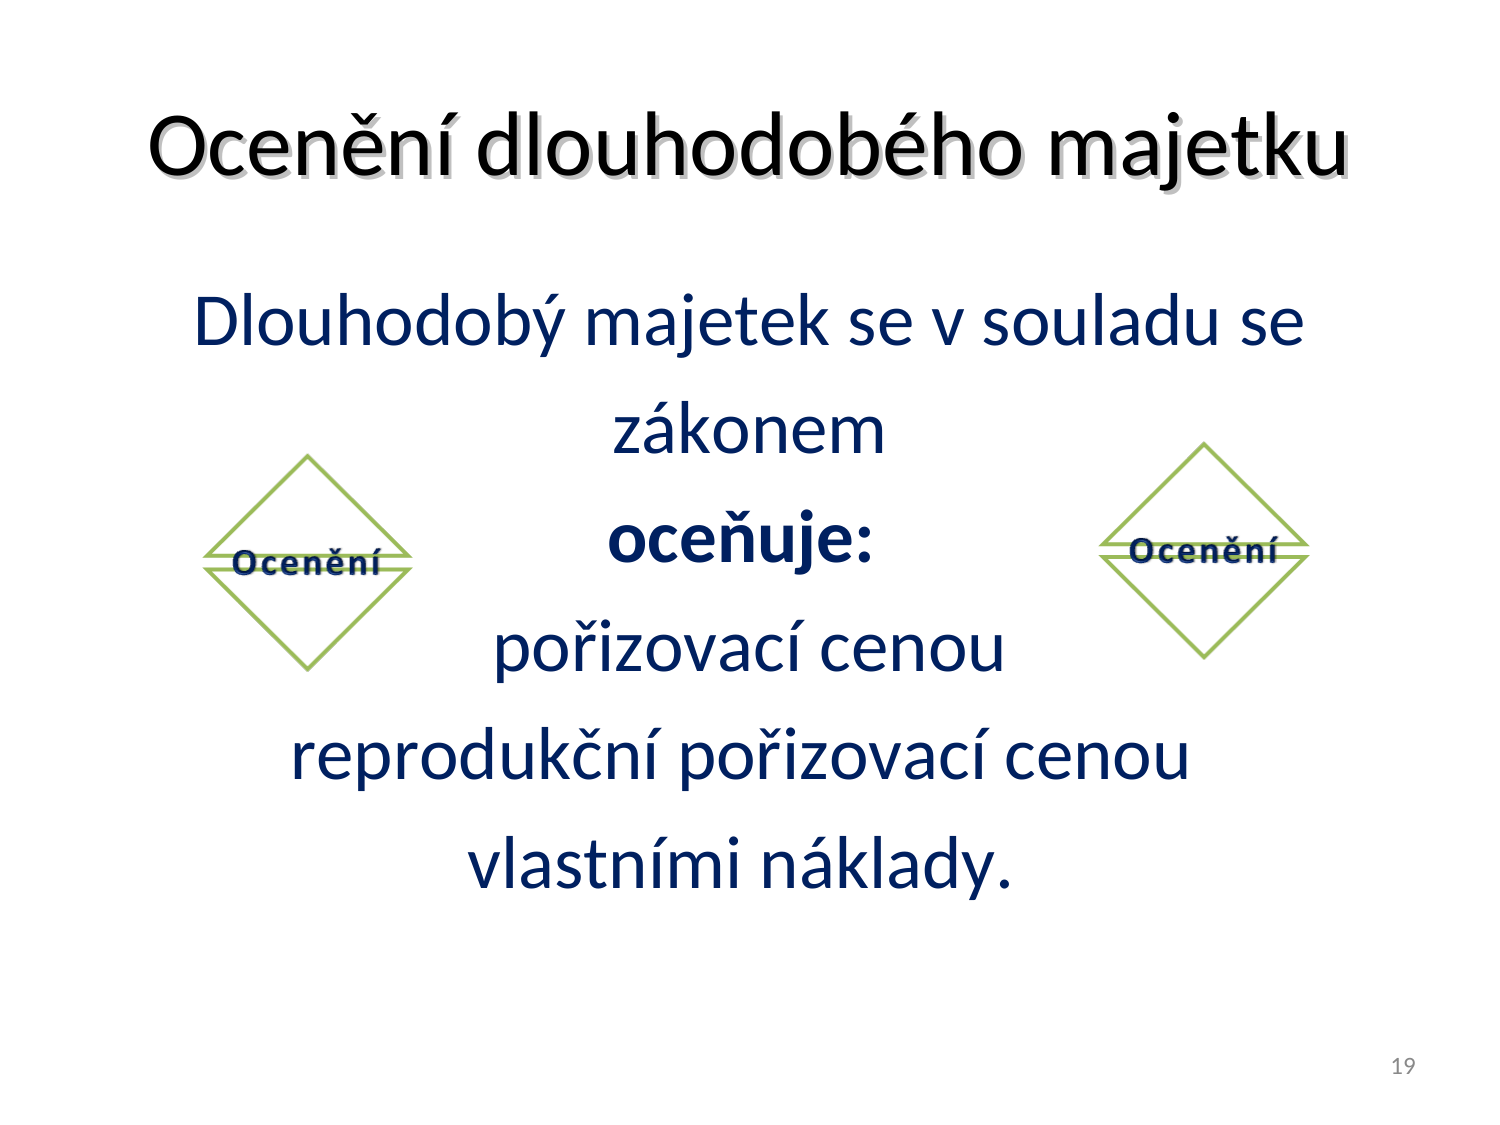

# Ocenění dlouhodobého majetku
Dlouhodobý majetek se v souladu se
zákonem
oceňuje:
pořizovací cenou
reprodukční pořizovací cenou
vlastními náklady.